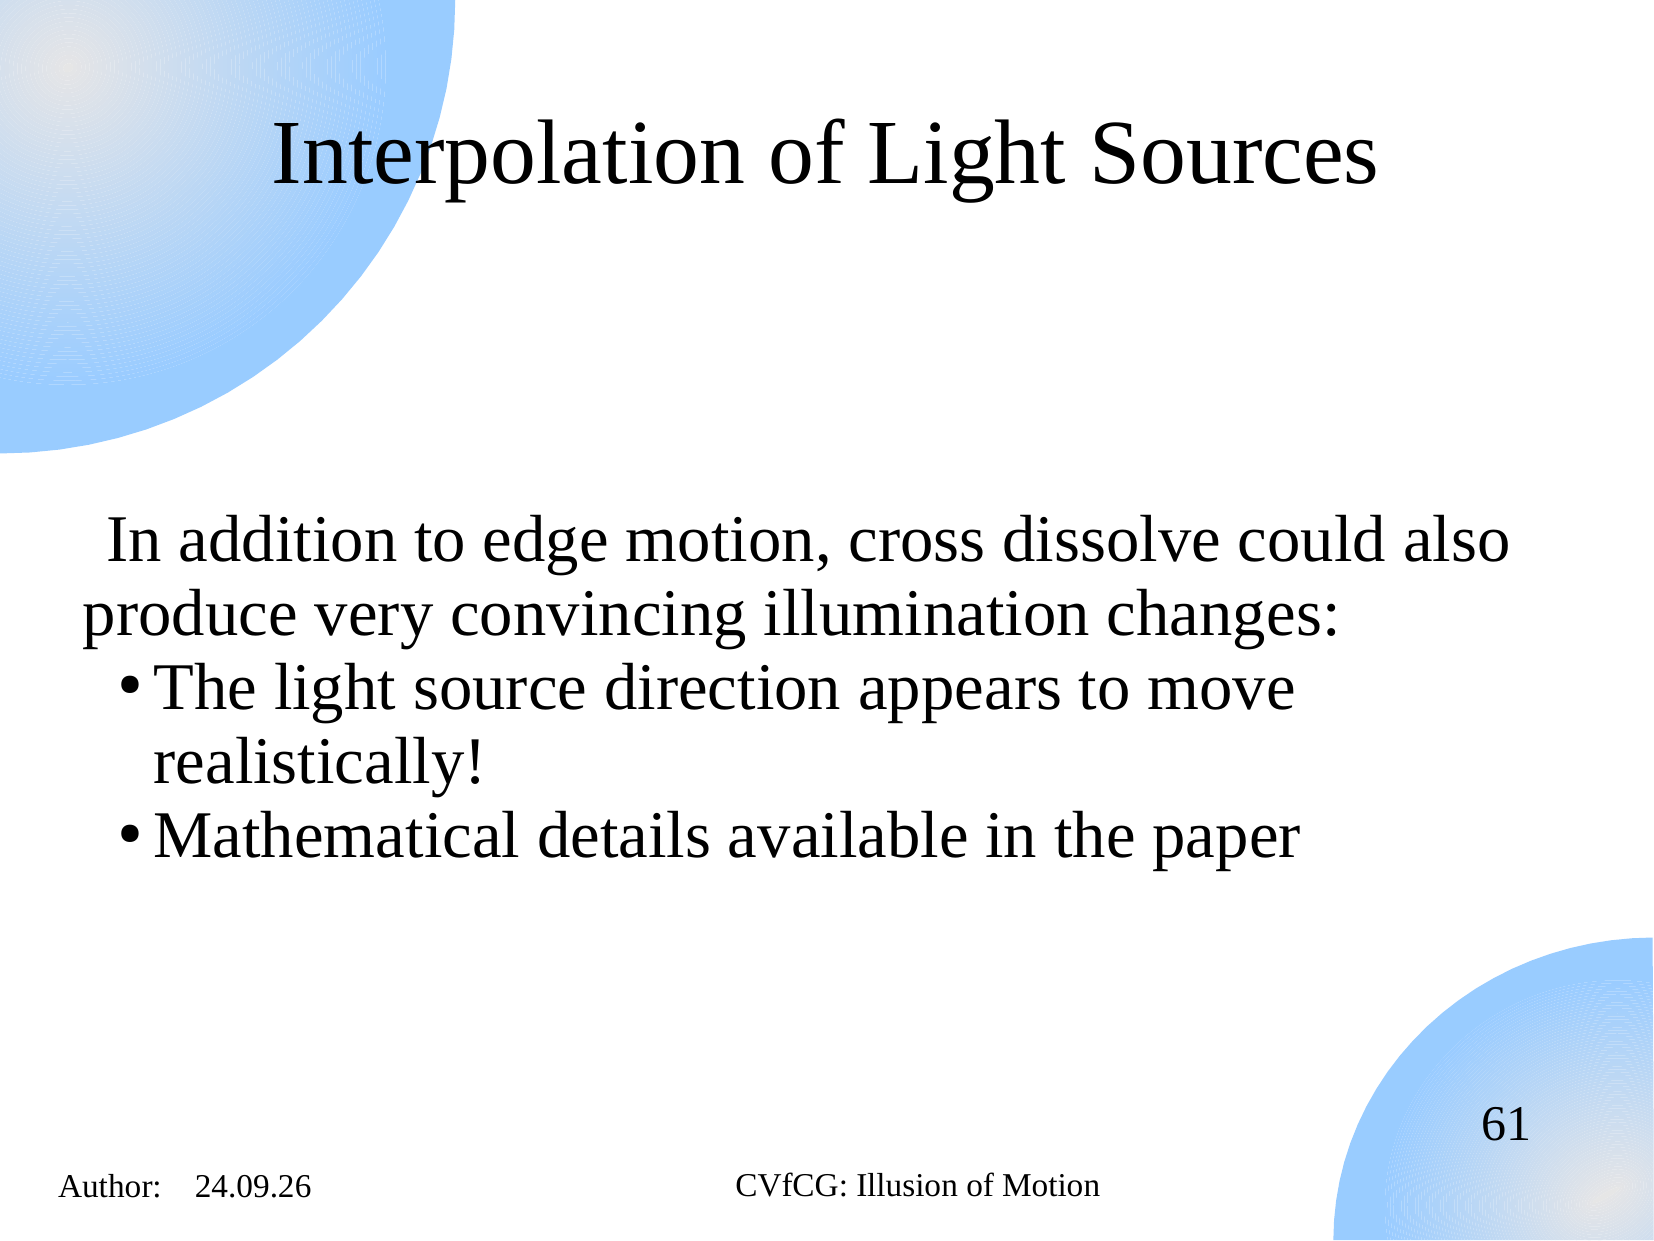

# Interpolation of Light Sources
In addition to edge motion, cross dissolve could also produce very convincing illumination changes:
The light source direction appears to move realistically!
Mathematical details available in the paper
CVfCG: Illusion of Motion